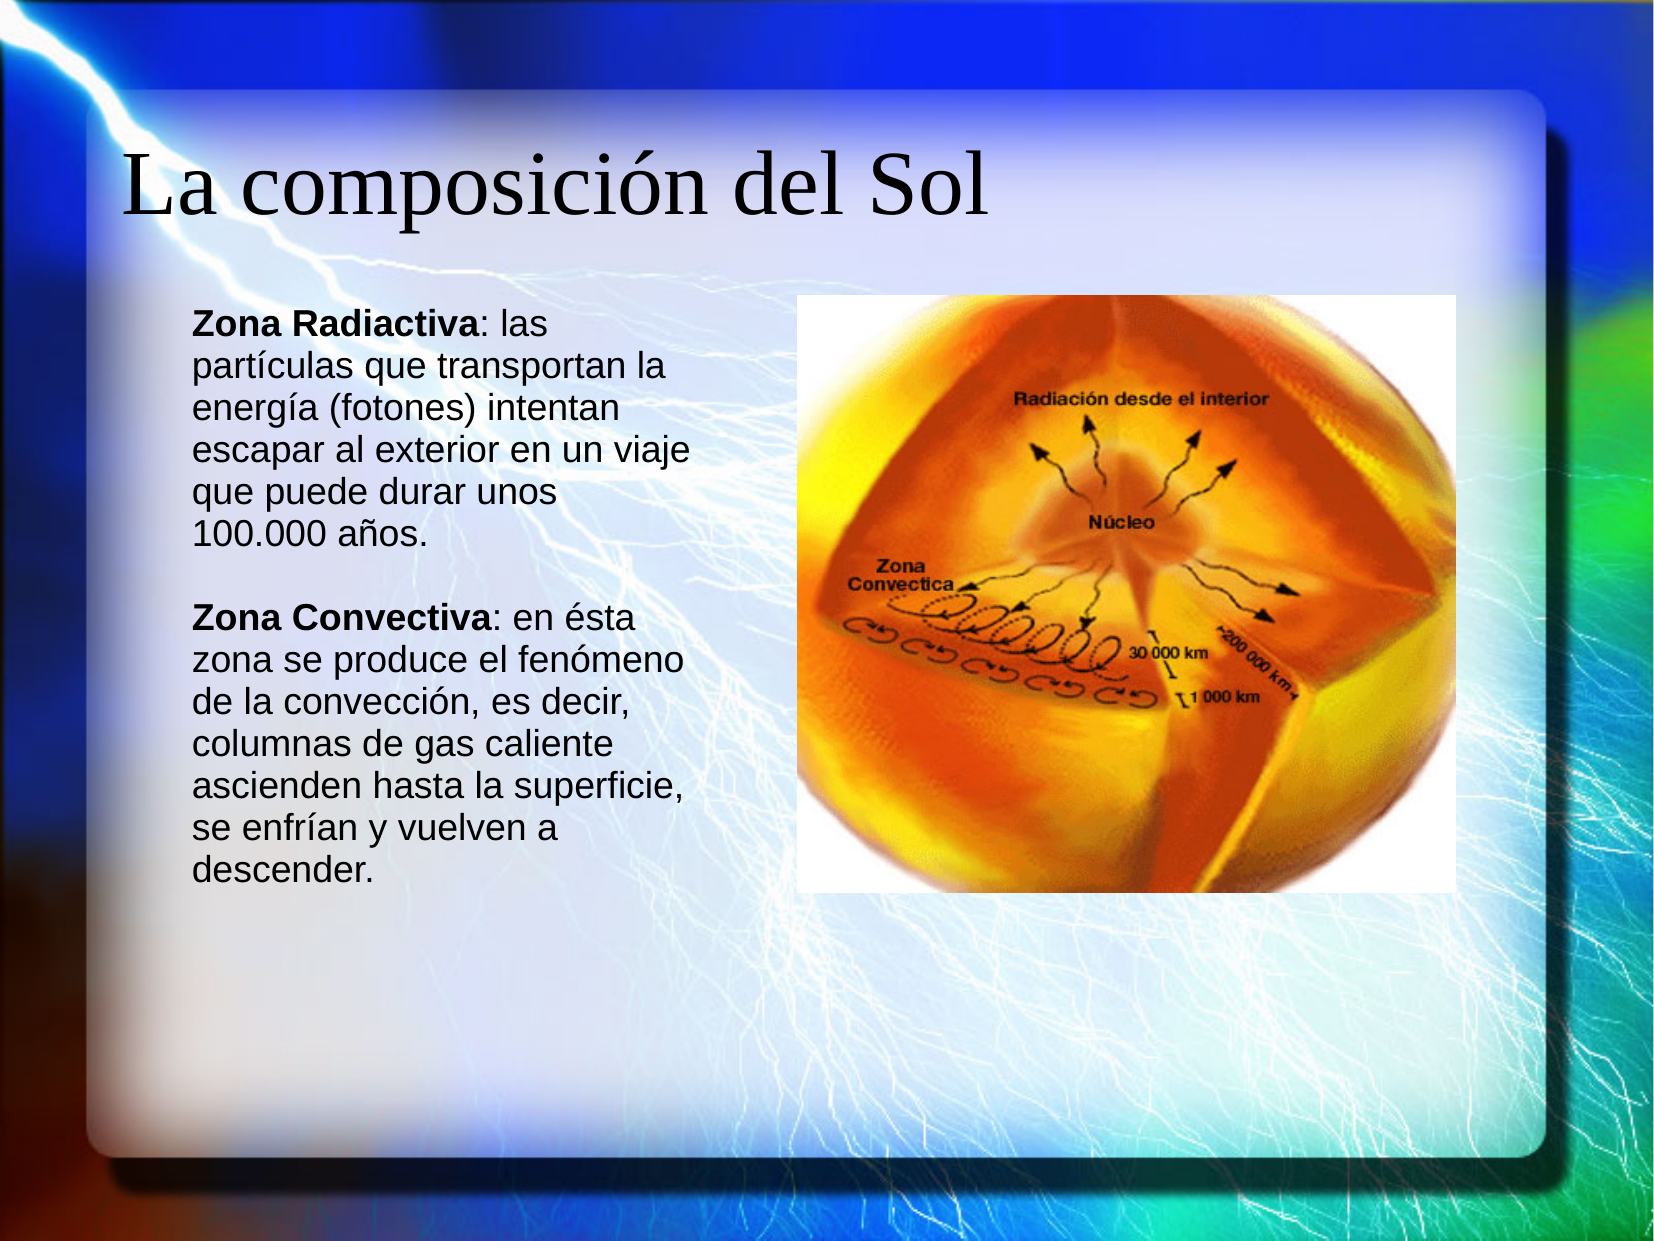

# La composición del Sol
Zona Radiactiva: las partículas que transportan la energía (fotones) intentan escapar al exterior en un viaje que puede durar unos 100.000 años.
Zona Convectiva: en ésta zona se produce el fenómeno de la convección, es decir, columnas de gas caliente ascienden hasta la superficie, se enfrían y vuelven a descender.